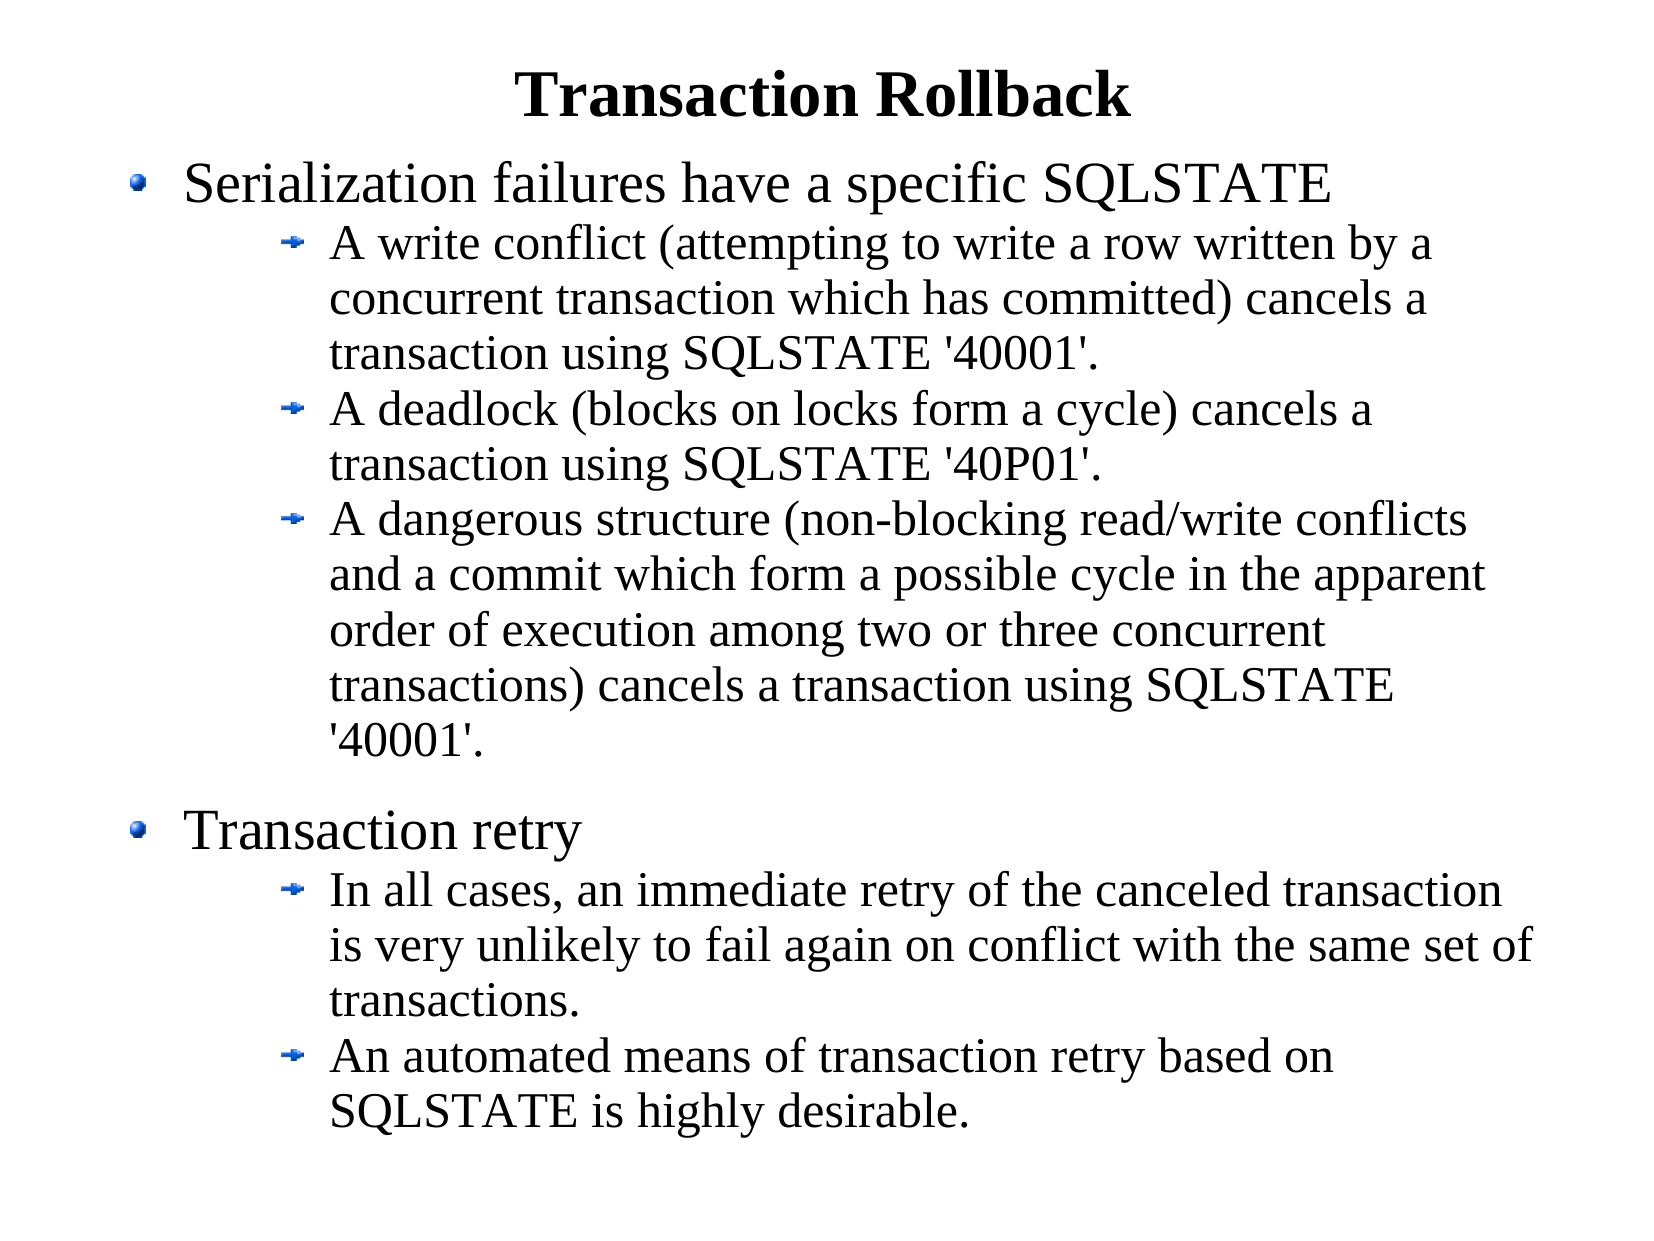

# Transaction Rollback
Serialization failures have a specific SQLSTATE
A write conflict (attempting to write a row written by a concurrent transaction which has committed) cancels a transaction using SQLSTATE '40001'.
A deadlock (blocks on locks form a cycle) cancels a transaction using SQLSTATE '40P01'.
A dangerous structure (non-blocking read/write conflicts and a commit which form a possible cycle in the apparent order of execution among two or three concurrent transactions) cancels a transaction using SQLSTATE '40001'.
Transaction retry
In all cases, an immediate retry of the canceled transaction is very unlikely to fail again on conflict with the same set of transactions.
An automated means of transaction retry based on SQLSTATE is highly desirable.